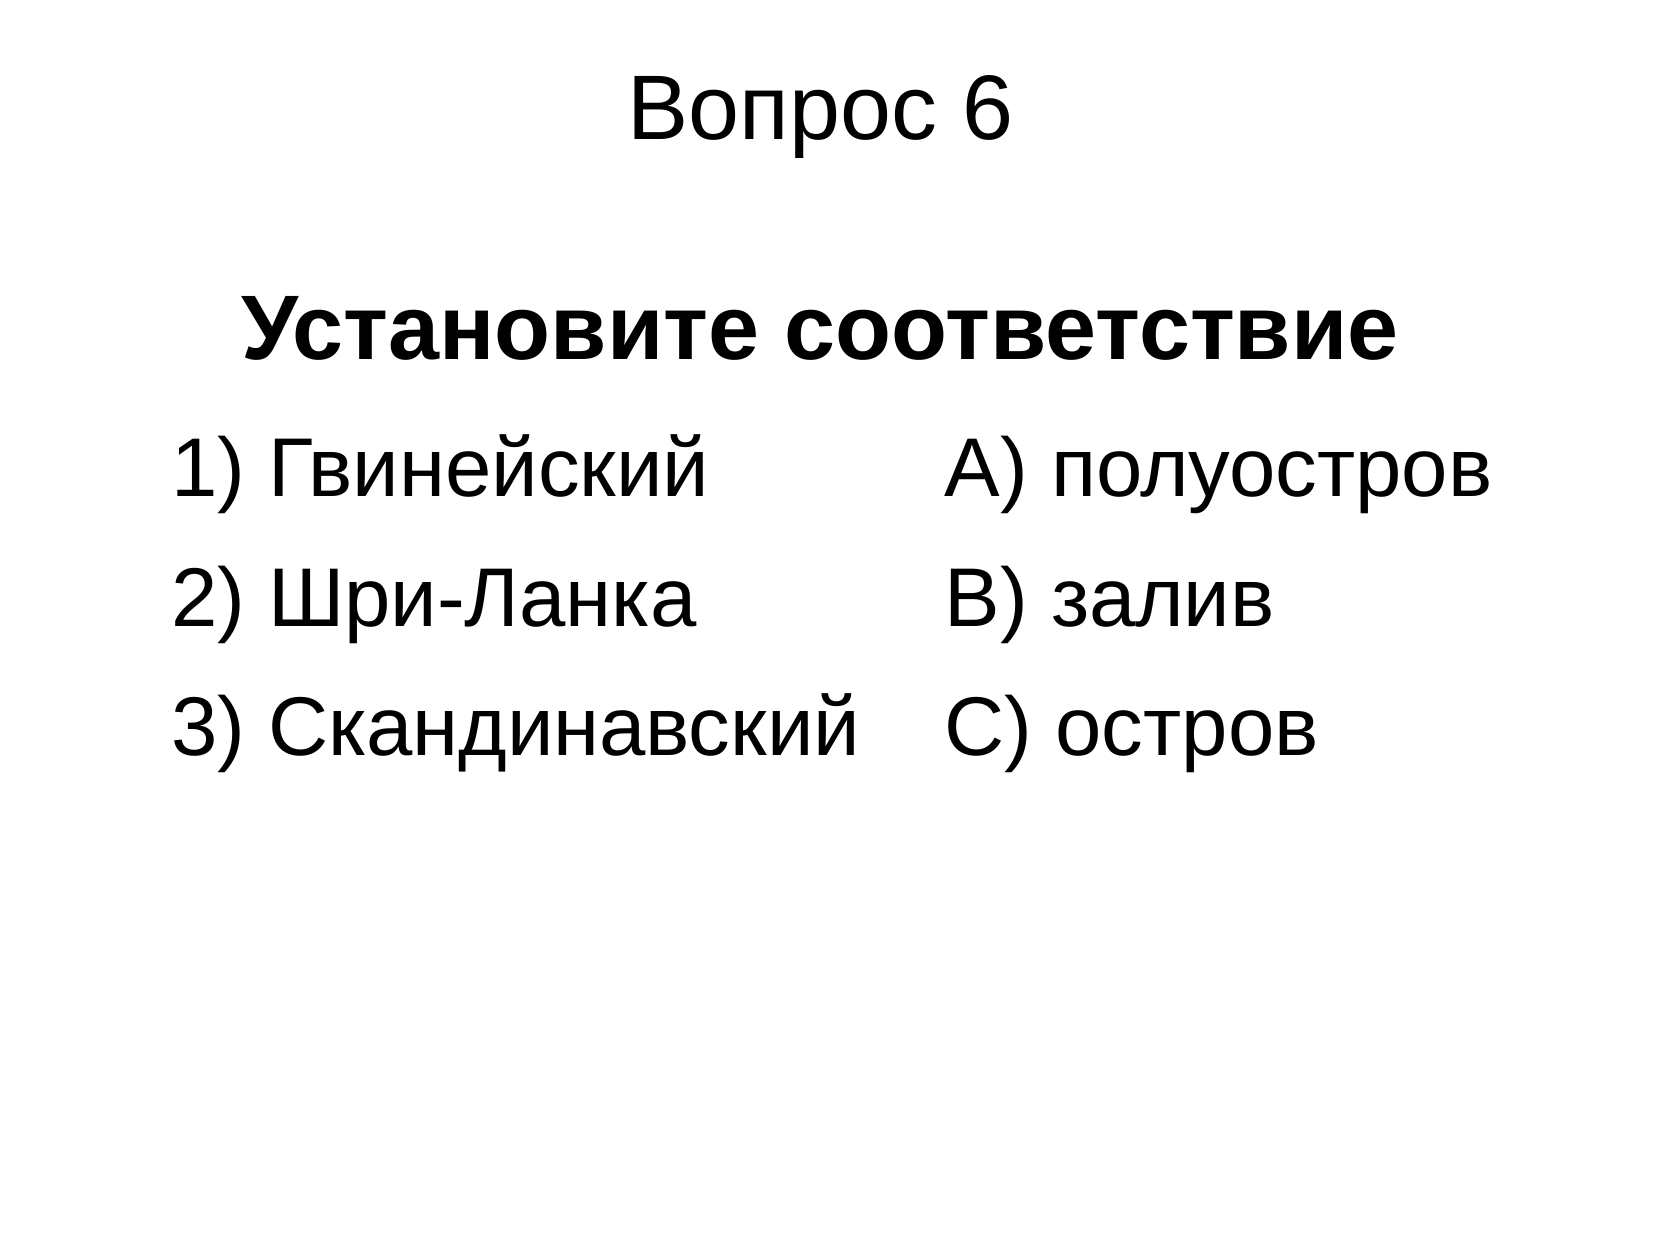

# Вопрос 6 Установите соответствие
1) Гвинейский
2) Шри-Ланка
3) Скандинавский
А) полуостров
В) залив
С) остров